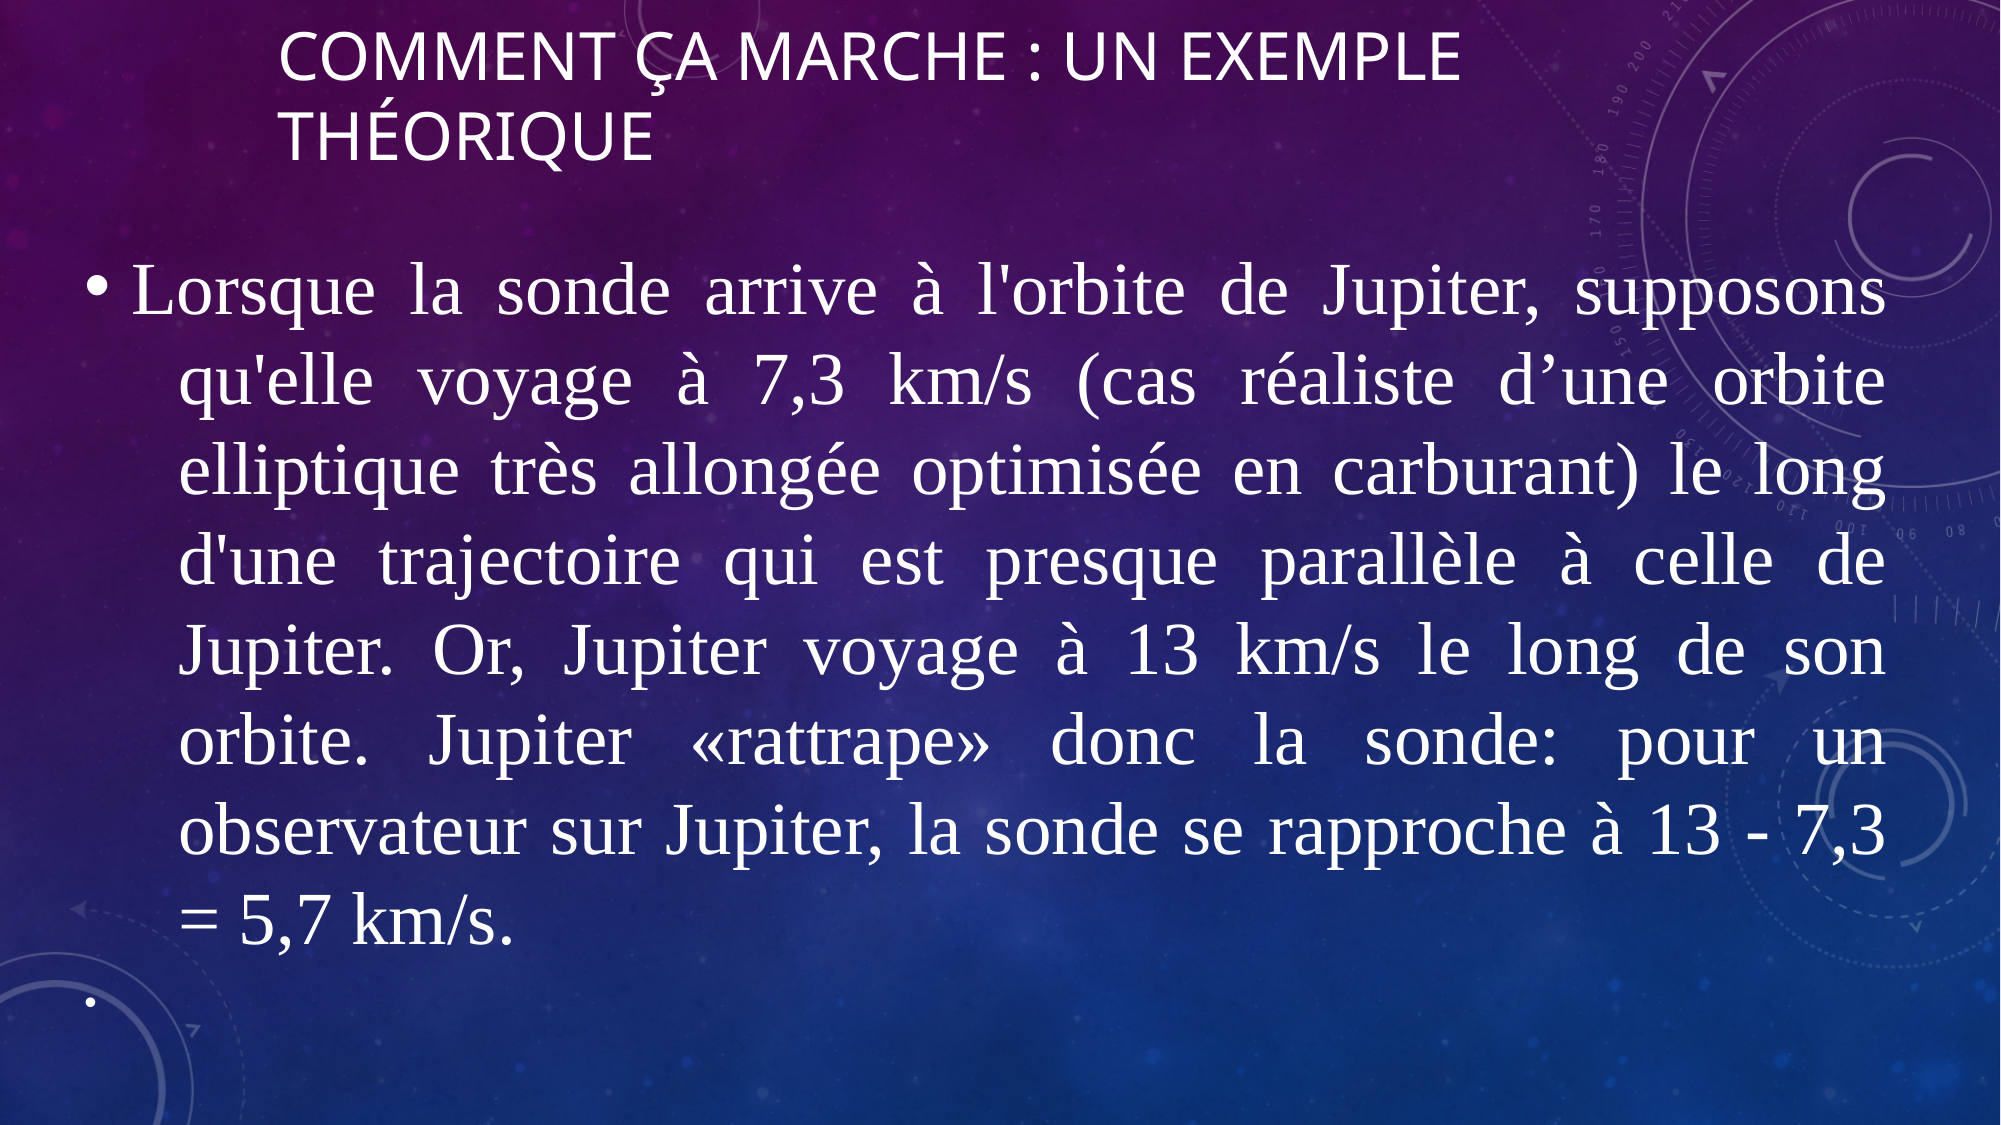

# Comment ça marche : Un exemple Théorique
Lorsque la sonde arrive à l'orbite de Jupiter, supposons qu'elle voyage à 7,3 km/s (cas réaliste d’une orbite elliptique très allongée optimisée en carburant) le long d'une trajectoire qui est presque parallèle à celle de Jupiter. Or, Jupiter voyage à 13 km/s le long de son orbite. Jupiter «rattrape» donc la sonde: pour un observateur sur Jupiter, la sonde se rapproche à 13 - 7,3 = 5,7 km/s.